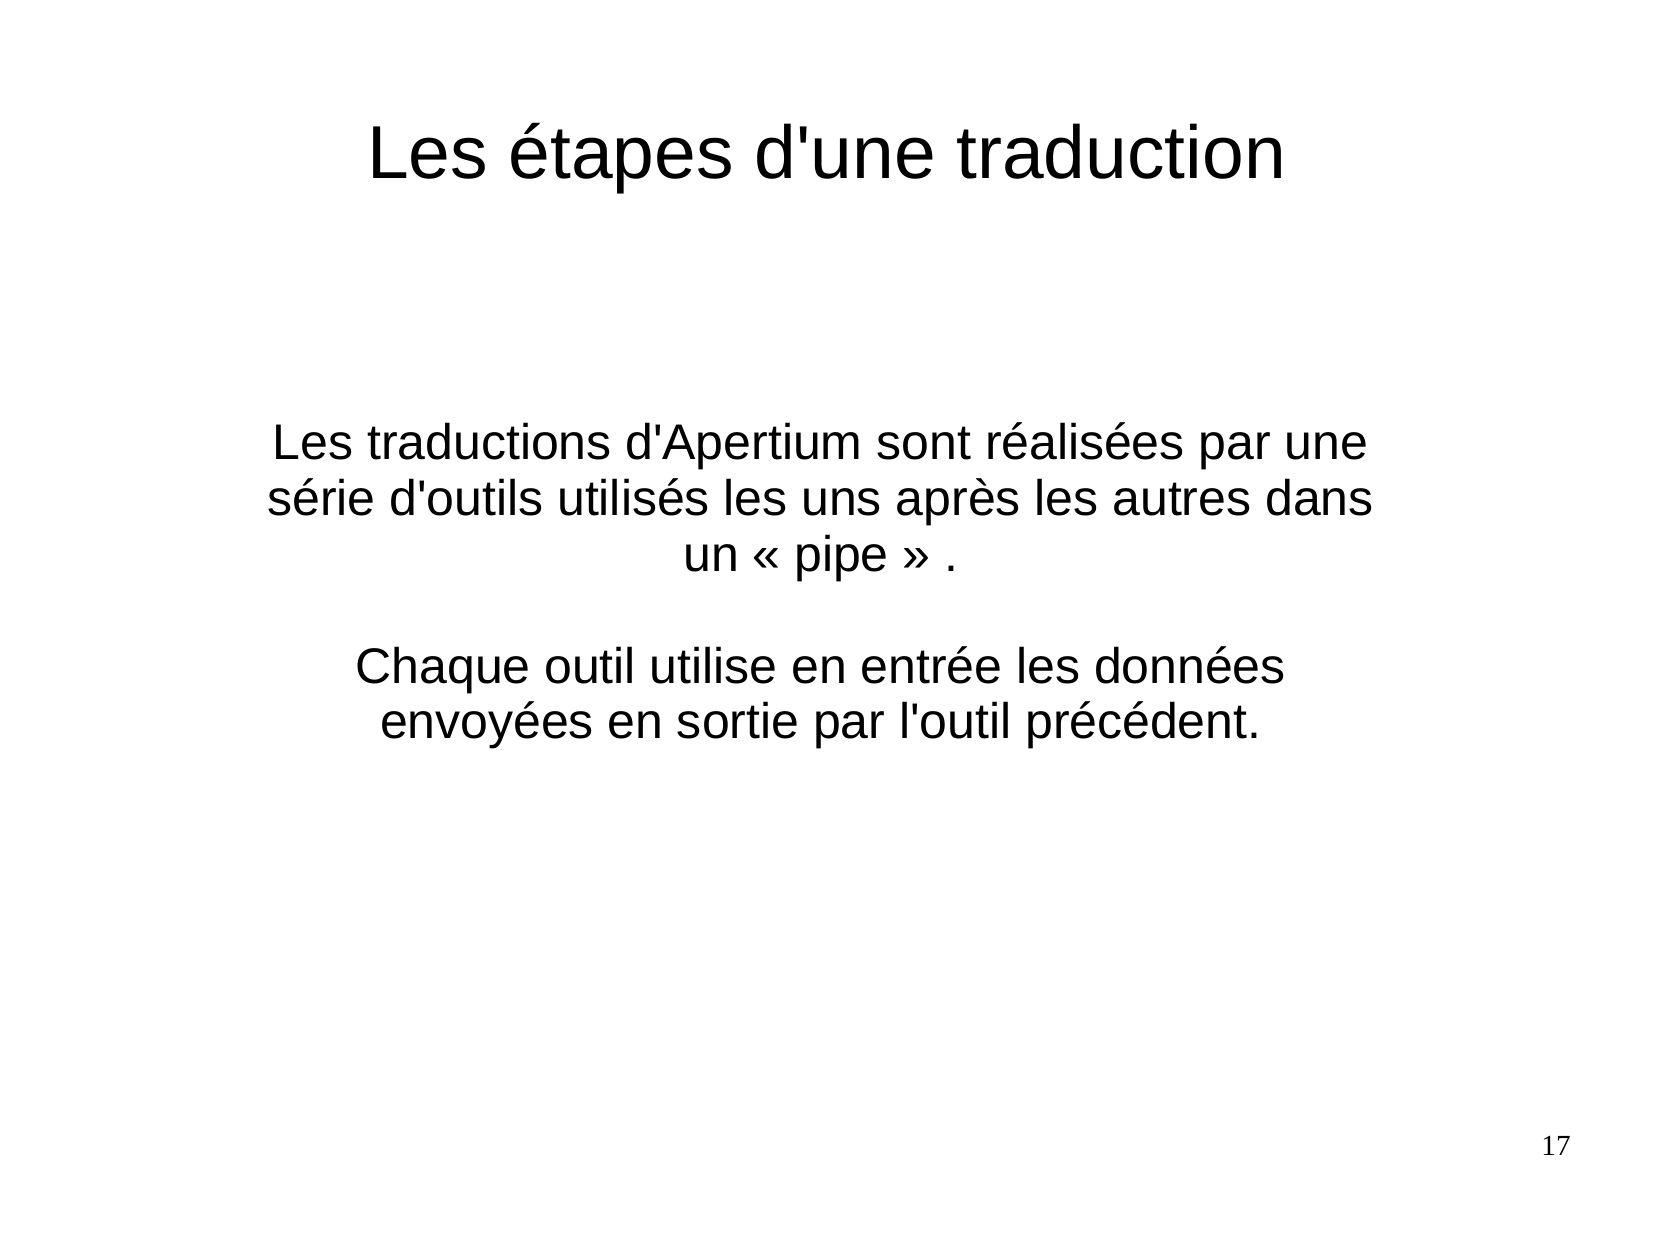

# Les étapes d'une traduction
Les traductions d'Apertium sont réalisées par une série d'outils utilisés les uns après les autres dans un « pipe » .
Chaque outil utilise en entrée les données envoyées en sortie par l'outil précédent.
17